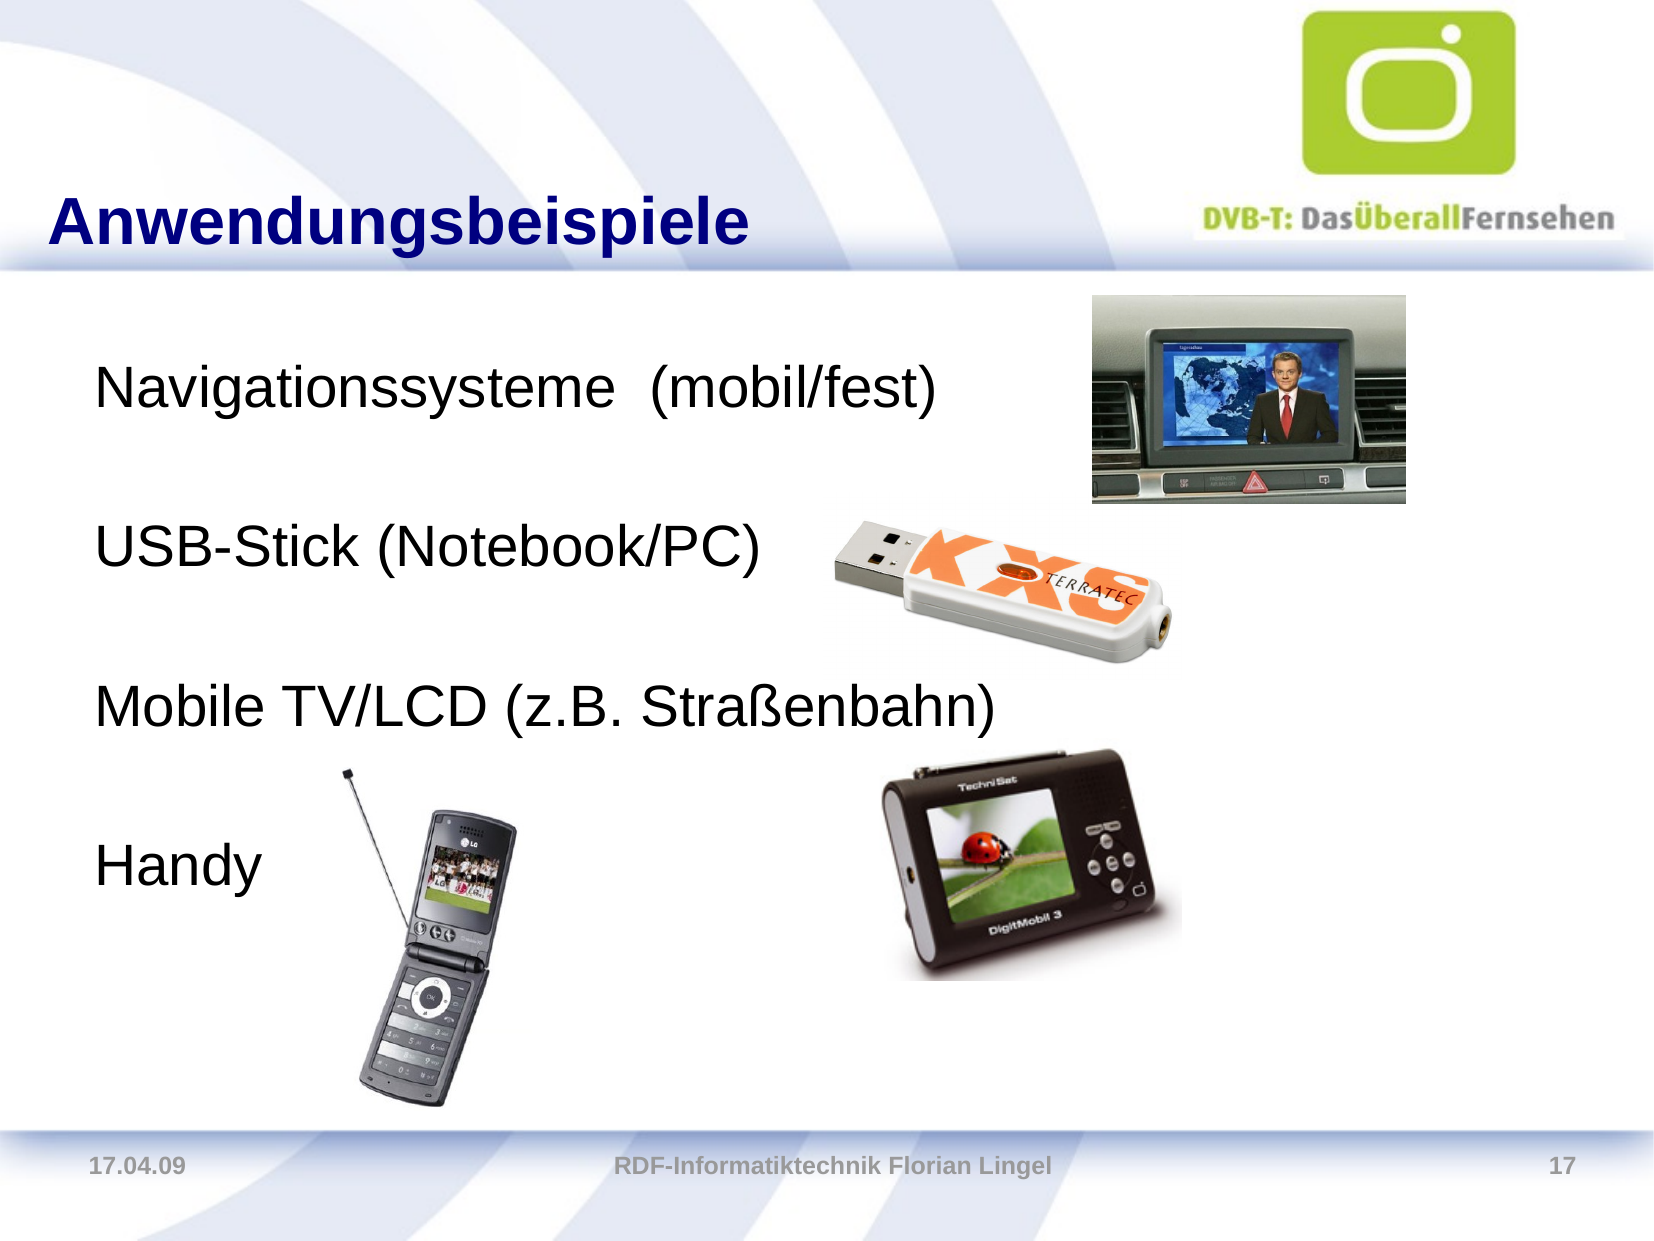

# Anwendungsbeispiele
Navigationssysteme (mobil/fest)
USB-Stick (Notebook/PC)
Mobile TV/LCD (z.B. Straßenbahn)
Handy
17.04.09
RDF-Informatiktechnik Florian Lingel
17